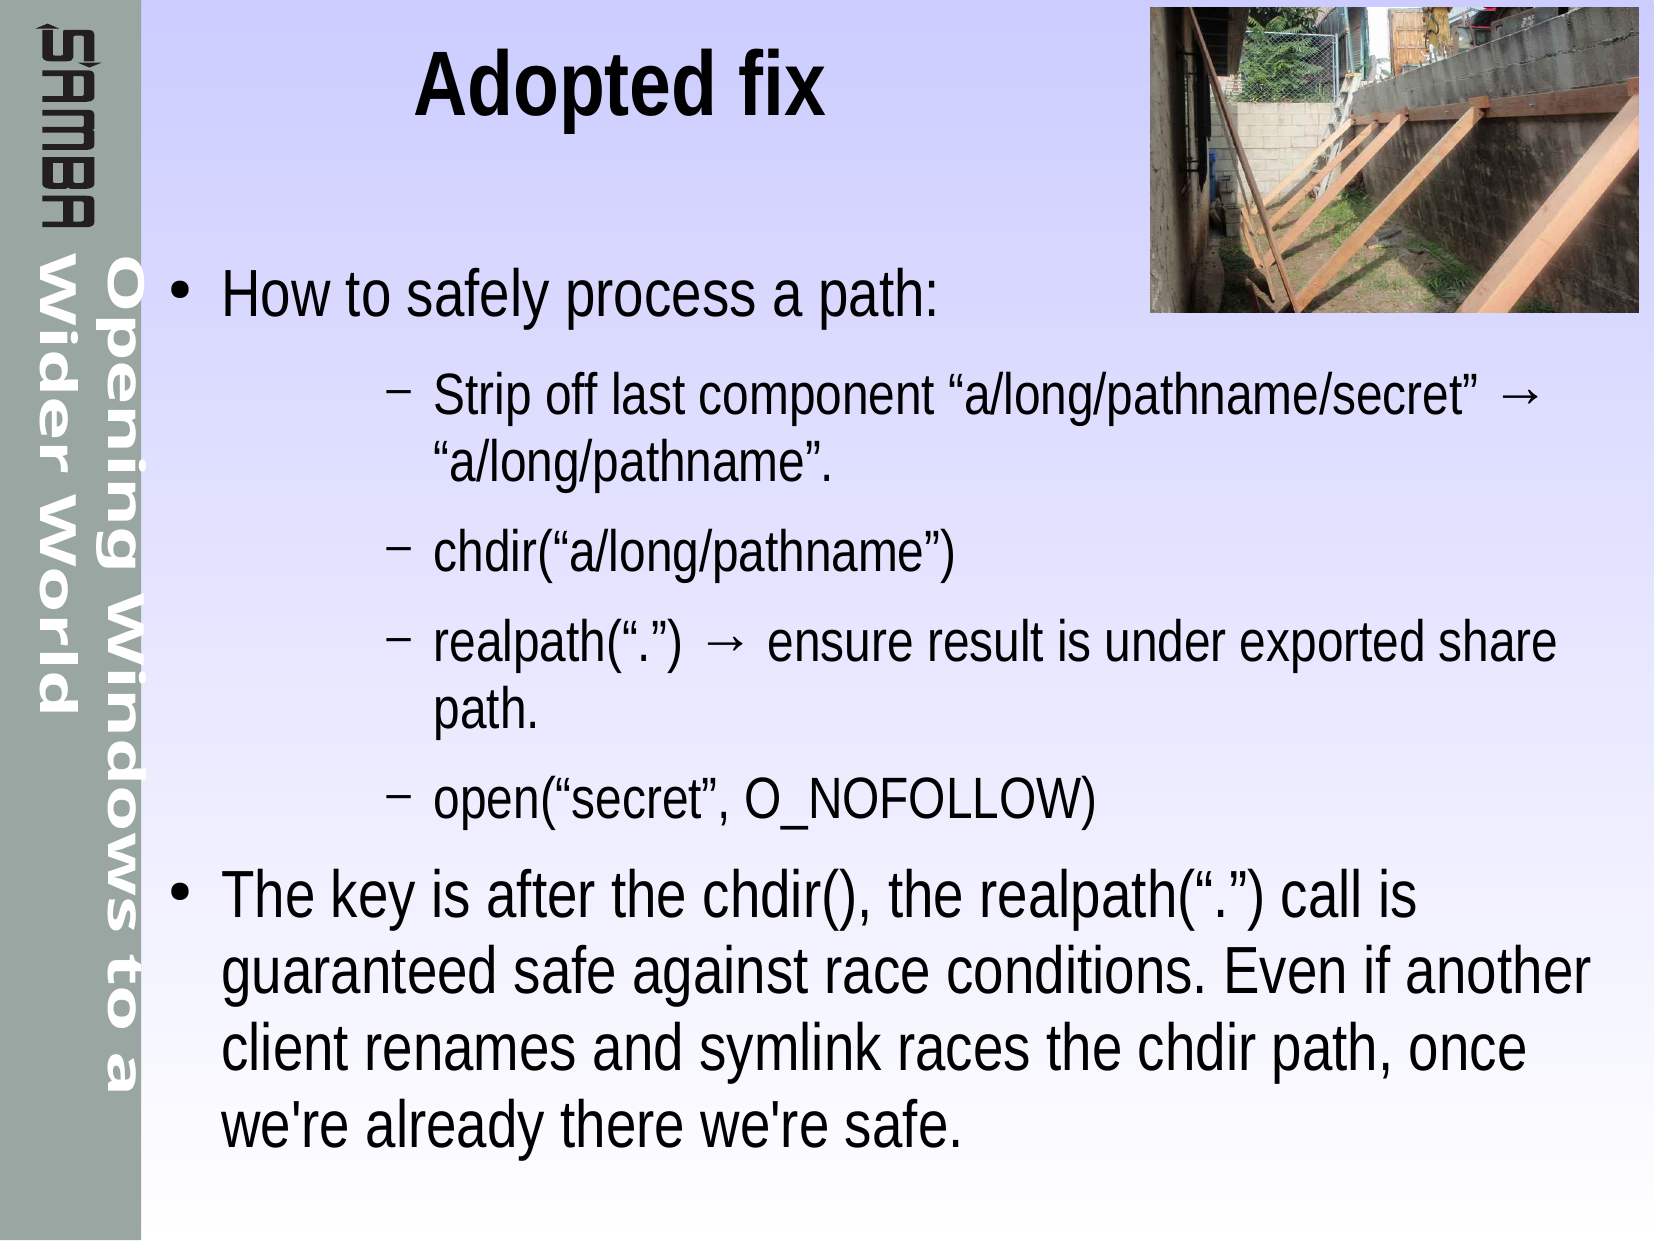

# Adopted fix
How to safely process a path:
Strip off last component “a/long/pathname/secret” → “a/long/pathname”.
chdir(“a/long/pathname”)
realpath(“.”) → ensure result is under exported share path.
open(“secret”, O_NOFOLLOW)
The key is after the chdir(), the realpath(“.”) call is guaranteed safe against race conditions. Even if another client renames and symlink races the chdir path, once we're already there we're safe.